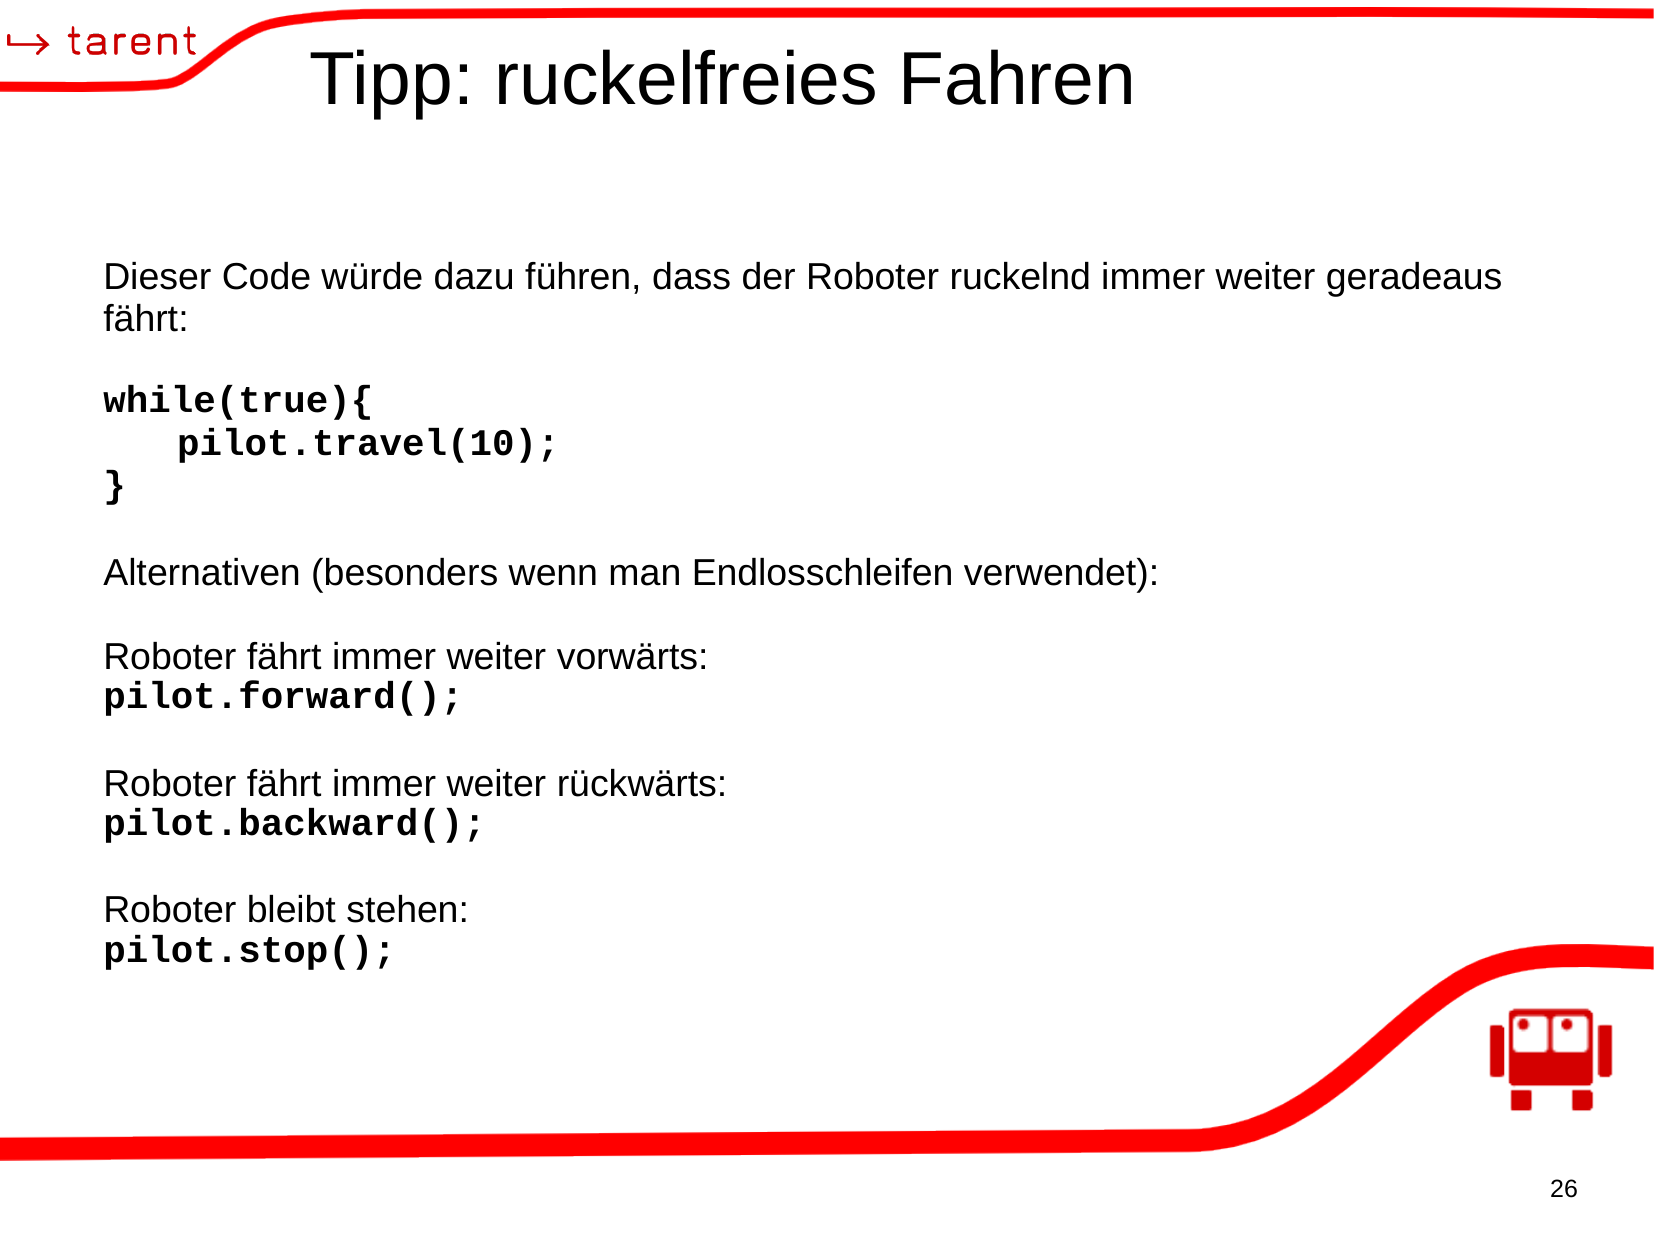

Tipp: ruckelfreies Fahren
Dieser Code würde dazu führen, dass der Roboter ruckelnd immer weiter geradeaus fährt:
while(true){
	pilot.travel(10);
}
Alternativen (besonders wenn man Endlosschleifen verwendet):
Roboter fährt immer weiter vorwärts:
pilot.forward();
Roboter fährt immer weiter rückwärts:
pilot.backward();
Roboter bleibt stehen:
pilot.stop();